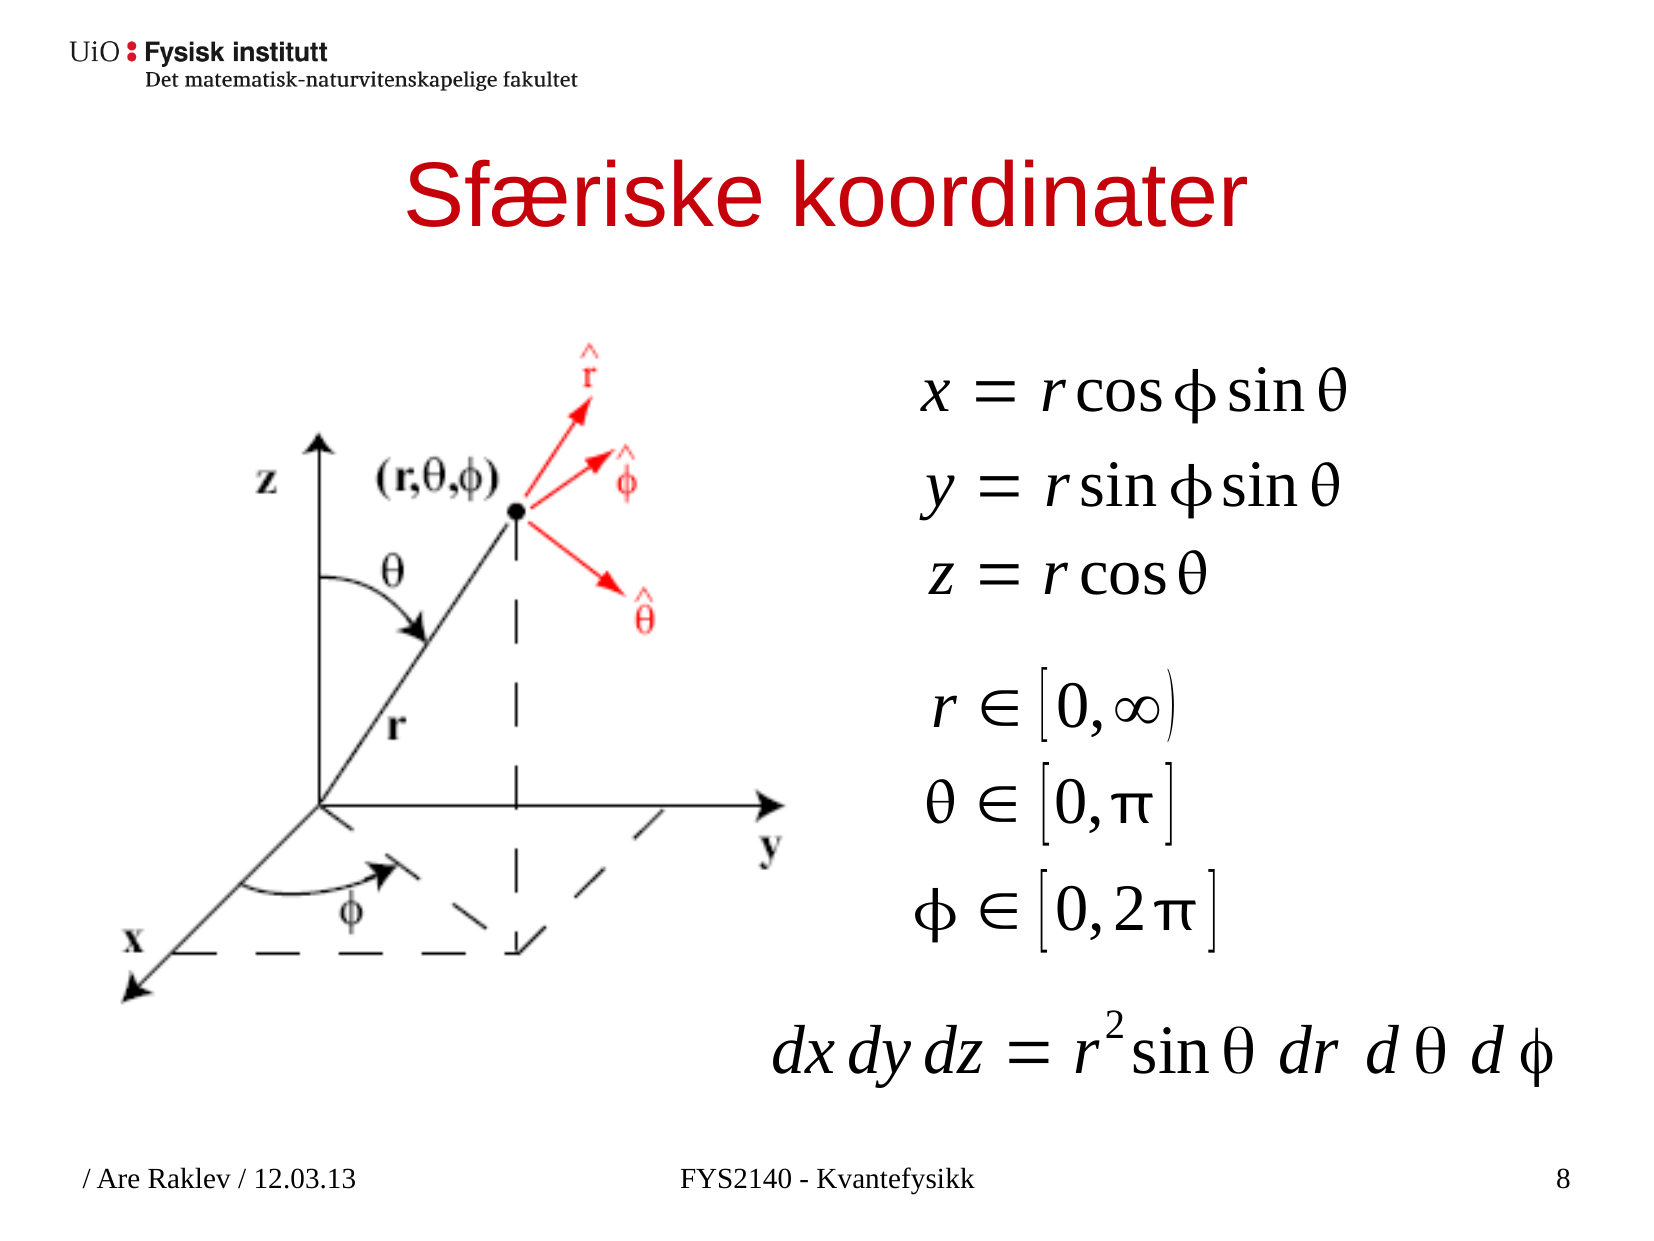

# Sfæriske koordinater
/ Are Raklev / 12.03.13
FYS2140 - Kvantefysikk
8